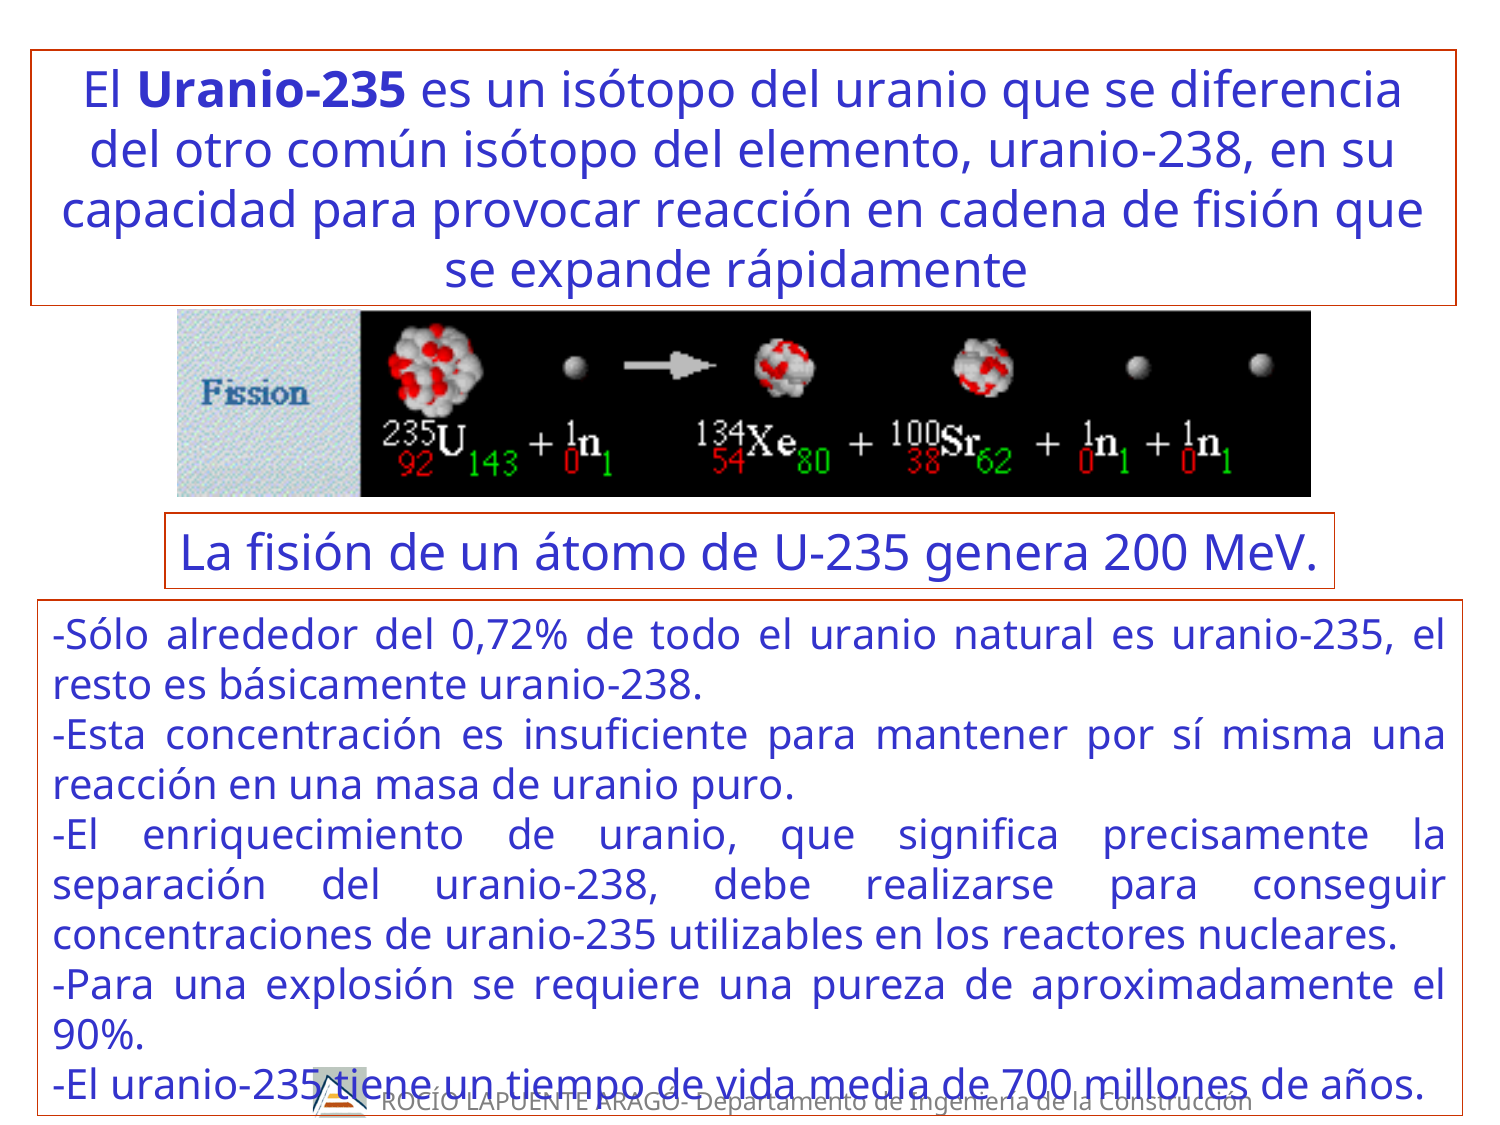

El Uranio-235 es un isótopo del uranio que se diferencia del otro común isótopo del elemento, uranio-238, en su capacidad para provocar reacción en cadena de fisión que se expande rápidamente
La fisión de un átomo de U-235 genera 200 MeV.
-Sólo alrededor del 0,72% de todo el uranio natural es uranio-235, el resto es básicamente uranio-238.
-Esta concentración es insuficiente para mantener por sí misma una reacción en una masa de uranio puro.
-El enriquecimiento de uranio, que significa precisamente la separación del uranio-238, debe realizarse para conseguir concentraciones de uranio-235 utilizables en los reactores nucleares.
-Para una explosión se requiere una pureza de aproximadamente el 90%.
-El uranio-235 tiene un tiempo de vida media de 700 millones de años.